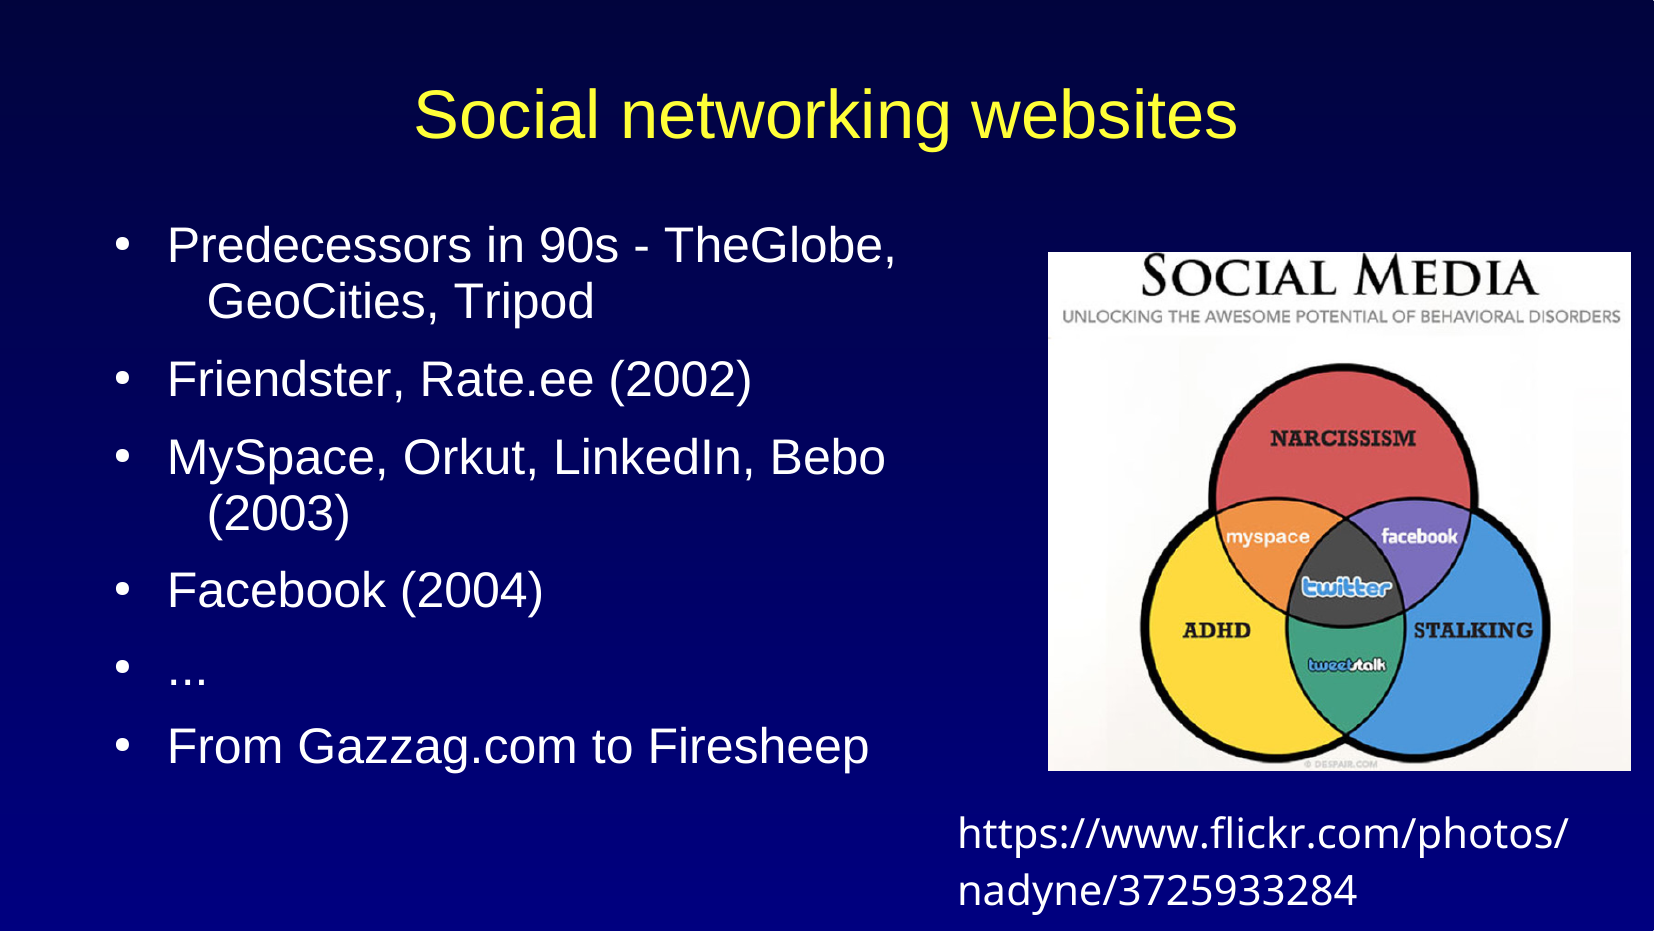

# Social networking websites
Predecessors in 90s - TheGlobe, GeoCities, Tripod
Friendster, Rate.ee (2002)
MySpace, Orkut, LinkedIn, Bebo (2003)
Facebook (2004)
...
From Gazzag.com to Firesheep
https://www.flickr.com/photos/nadyne/3725933284